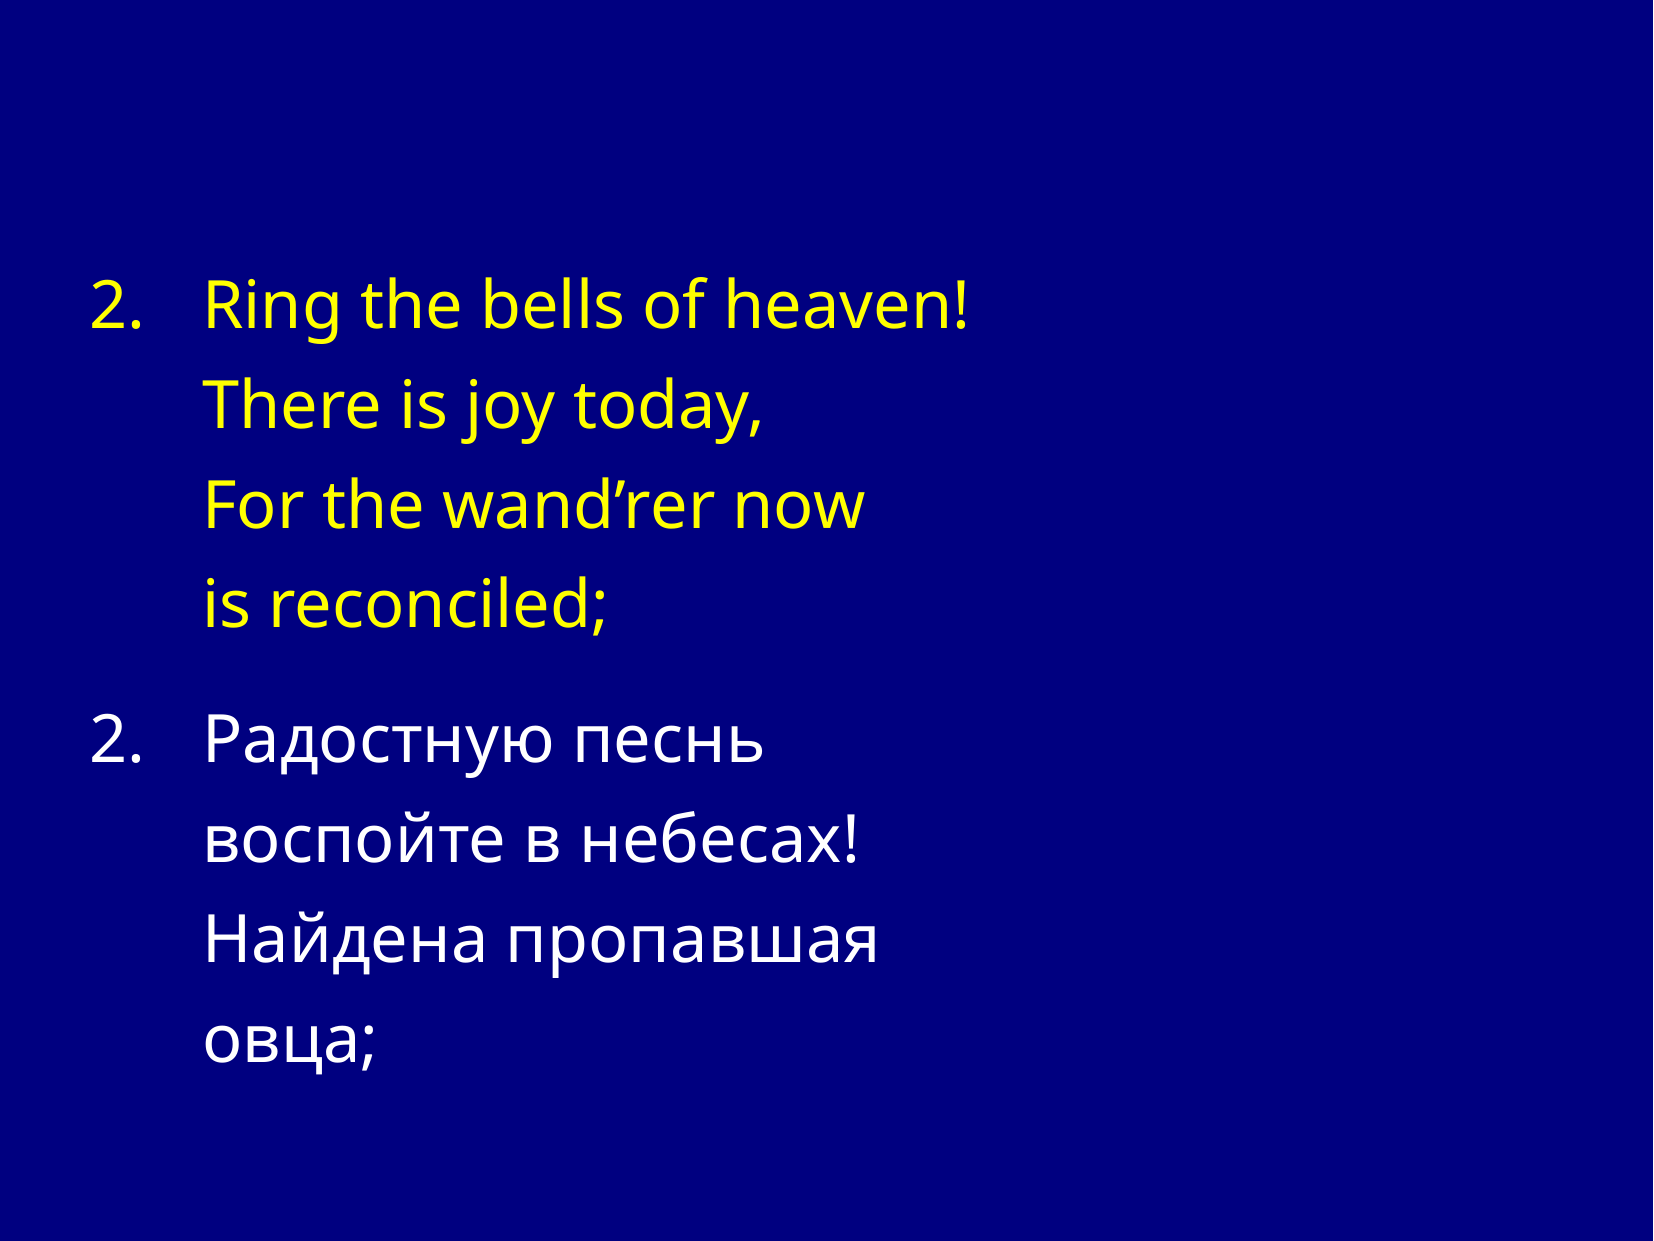

2.	Ring the bells of heaven!
	There is joy today,
	For the wand’rer now
	is reconciled;
2.	Радостную песнь
	воспойте в небесах!
	Найдена пропавшая
	овца;